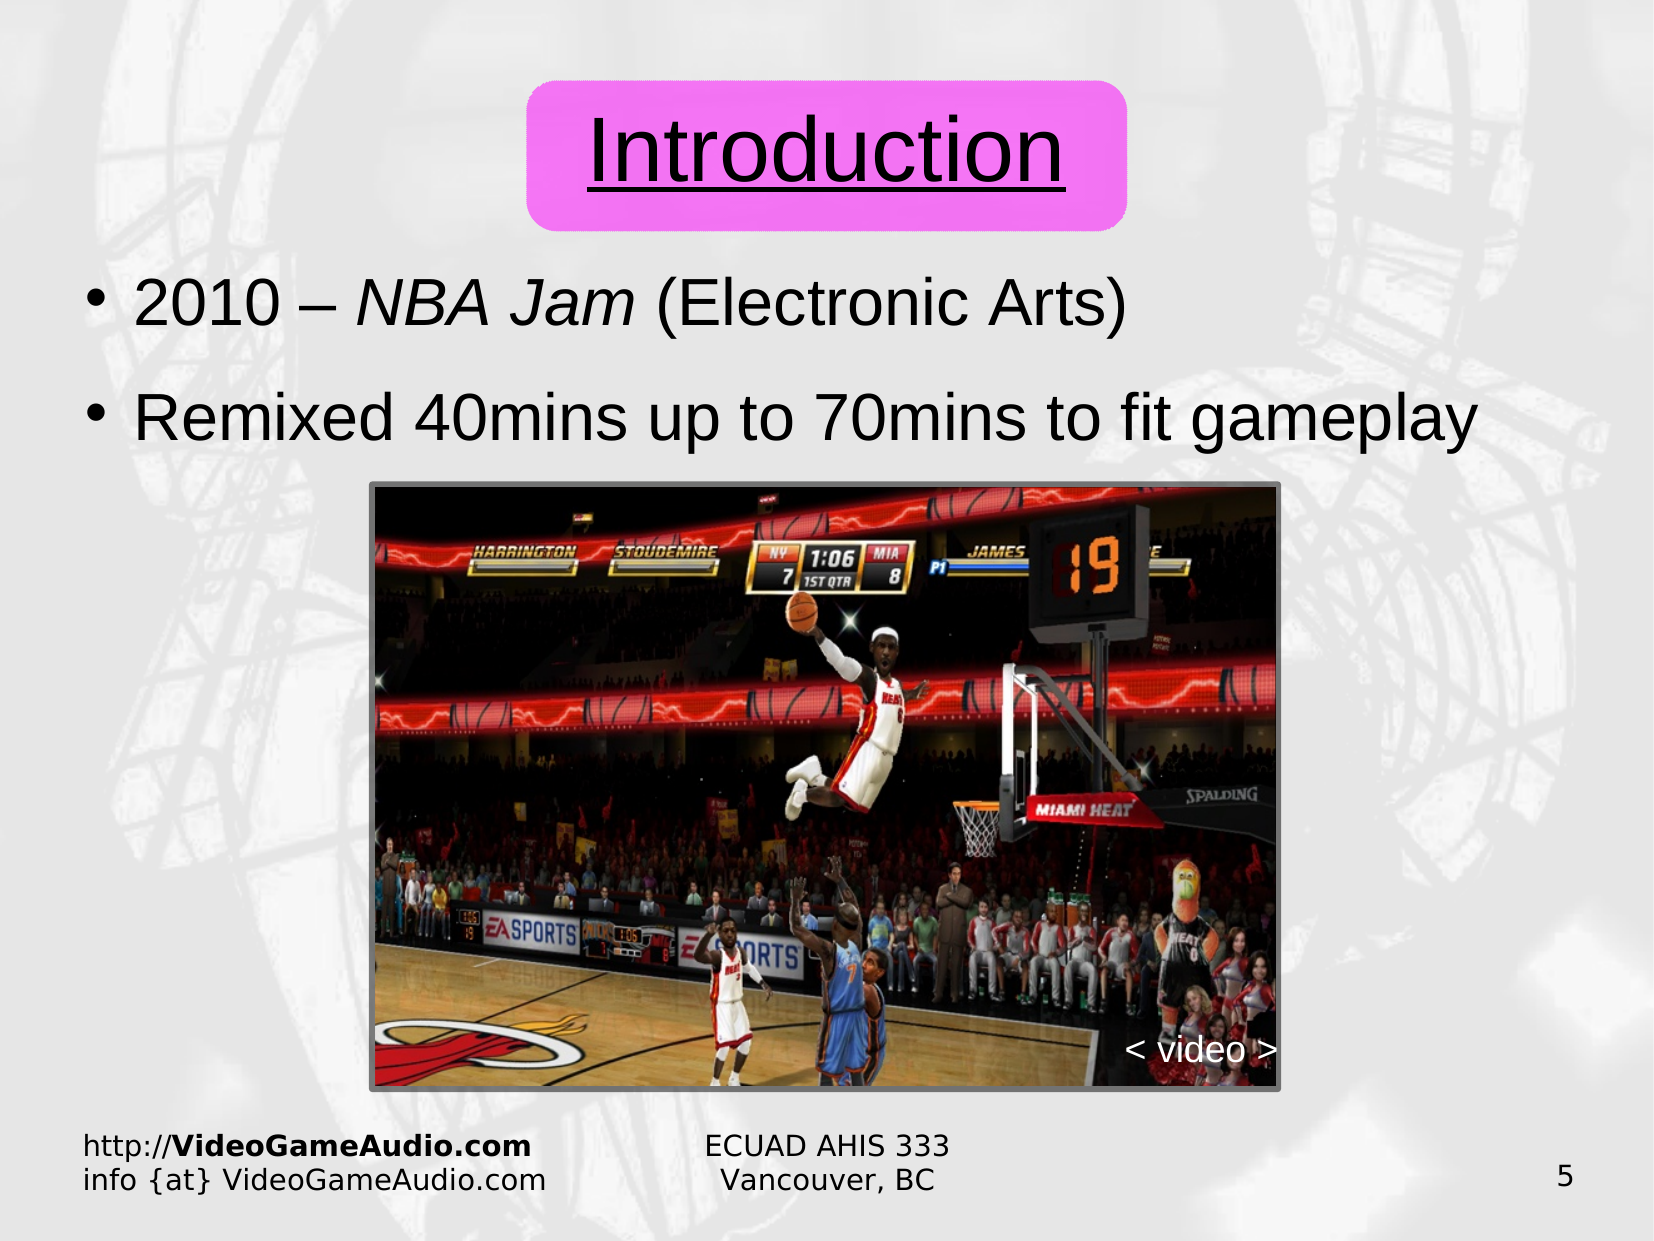

# Introduction
 2010 – NBA Jam (Electronic Arts)
 Remixed 40mins up to 70mins to fit gameplay
< video >
5